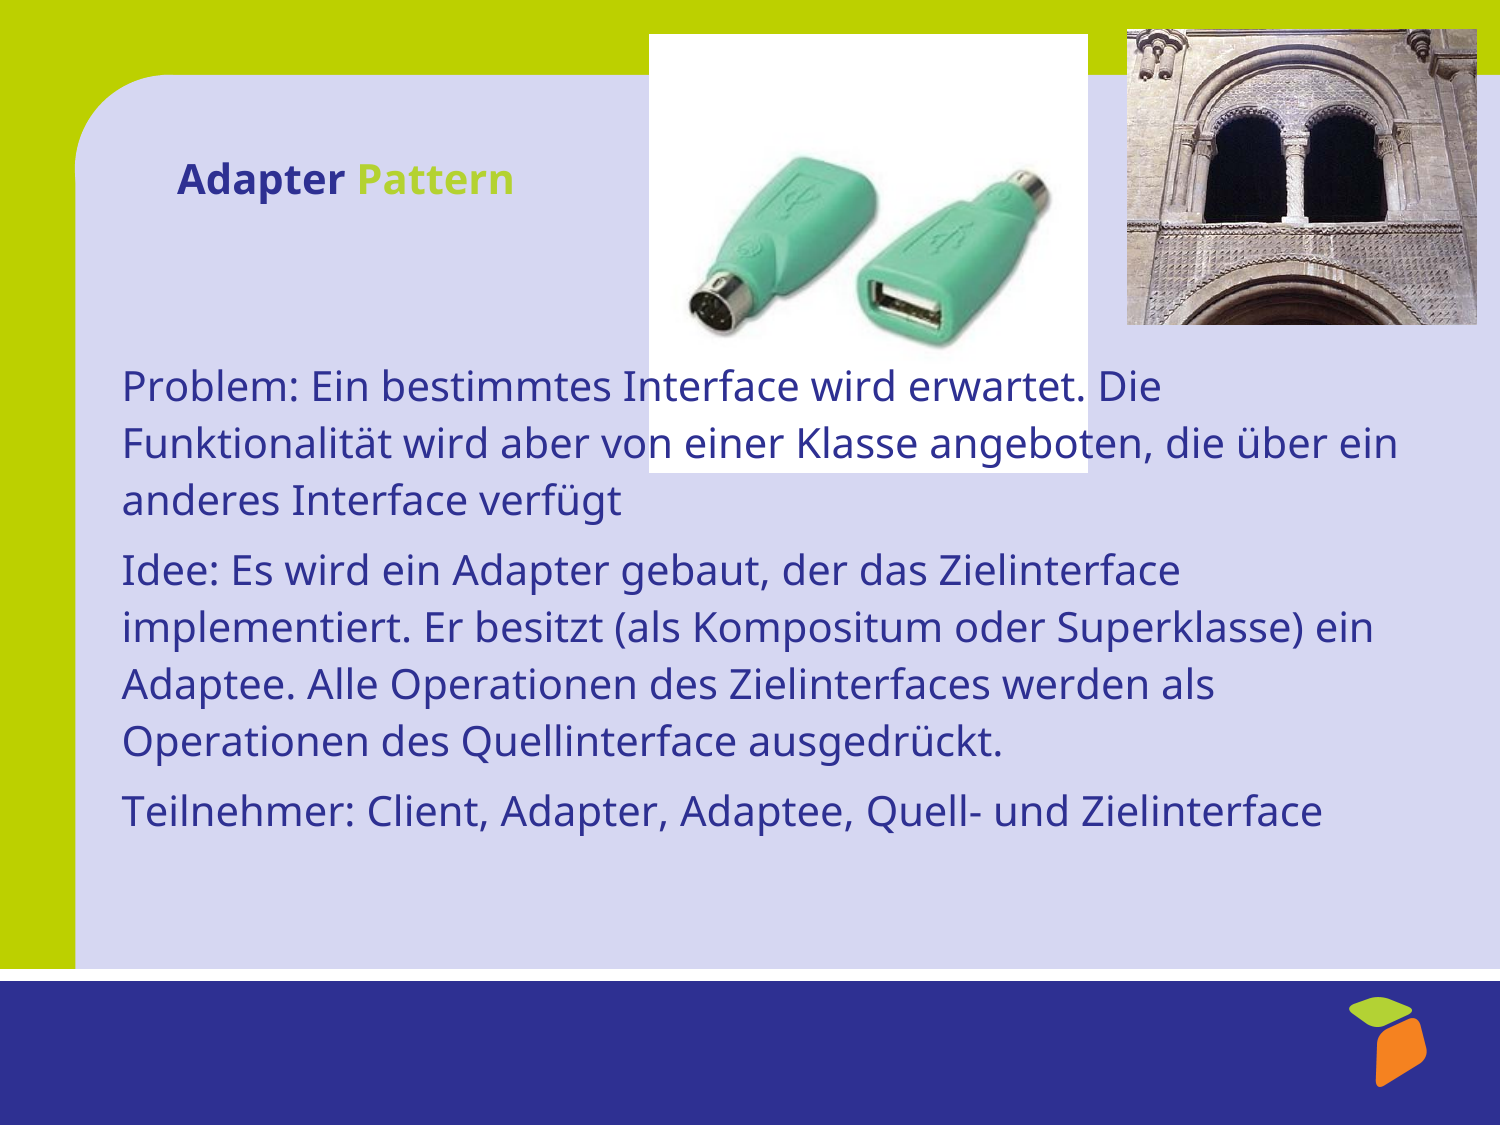

# Adapter Pattern
Problem: Ein bestimmtes Interface wird erwartet. Die Funktionalität wird aber von einer Klasse angeboten, die über ein anderes Interface verfügt
Idee: Es wird ein Adapter gebaut, der das Zielinterface implementiert. Er besitzt (als Kompositum oder Superklasse) ein Adaptee. Alle Operationen des Zielinterfaces werden als Operationen des Quellinterface ausgedrückt.
Teilnehmer: Client, Adapter, Adaptee, Quell- und Zielinterface